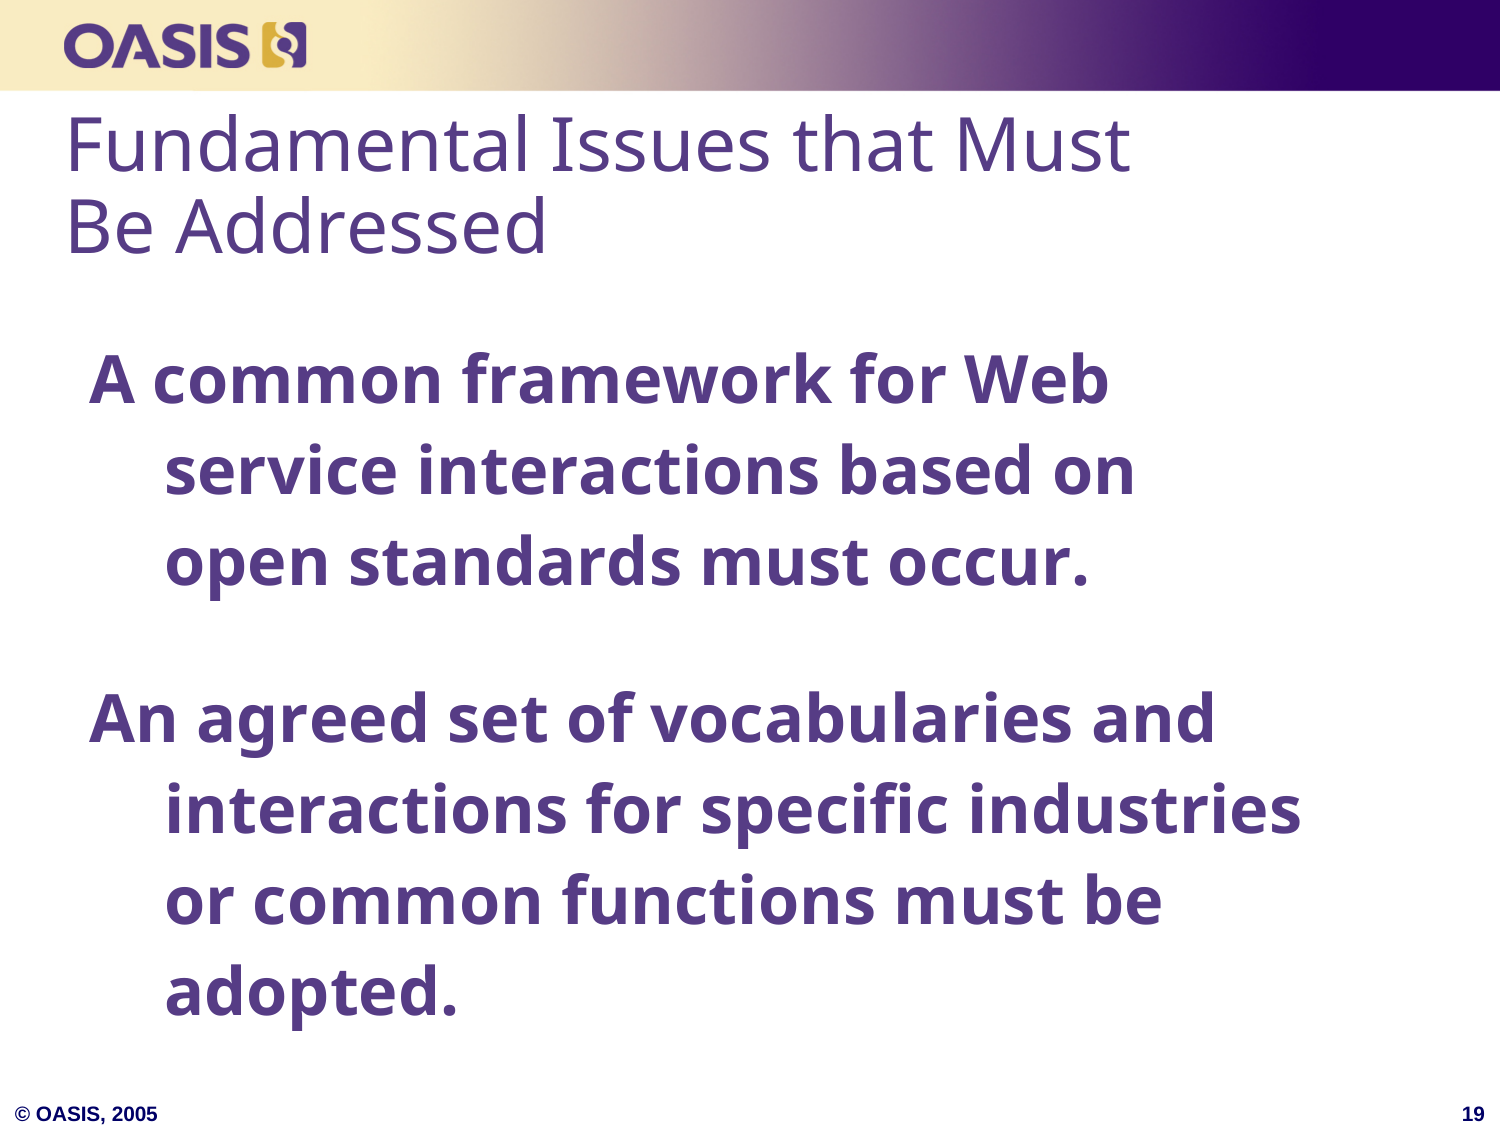

# Fundamental Issues that Must Be Addressed
A common framework for Web service interactions based on open standards must occur.
An agreed set of vocabularies and interactions for specific industries or common functions must be adopted.
© OASIS, 2005
19